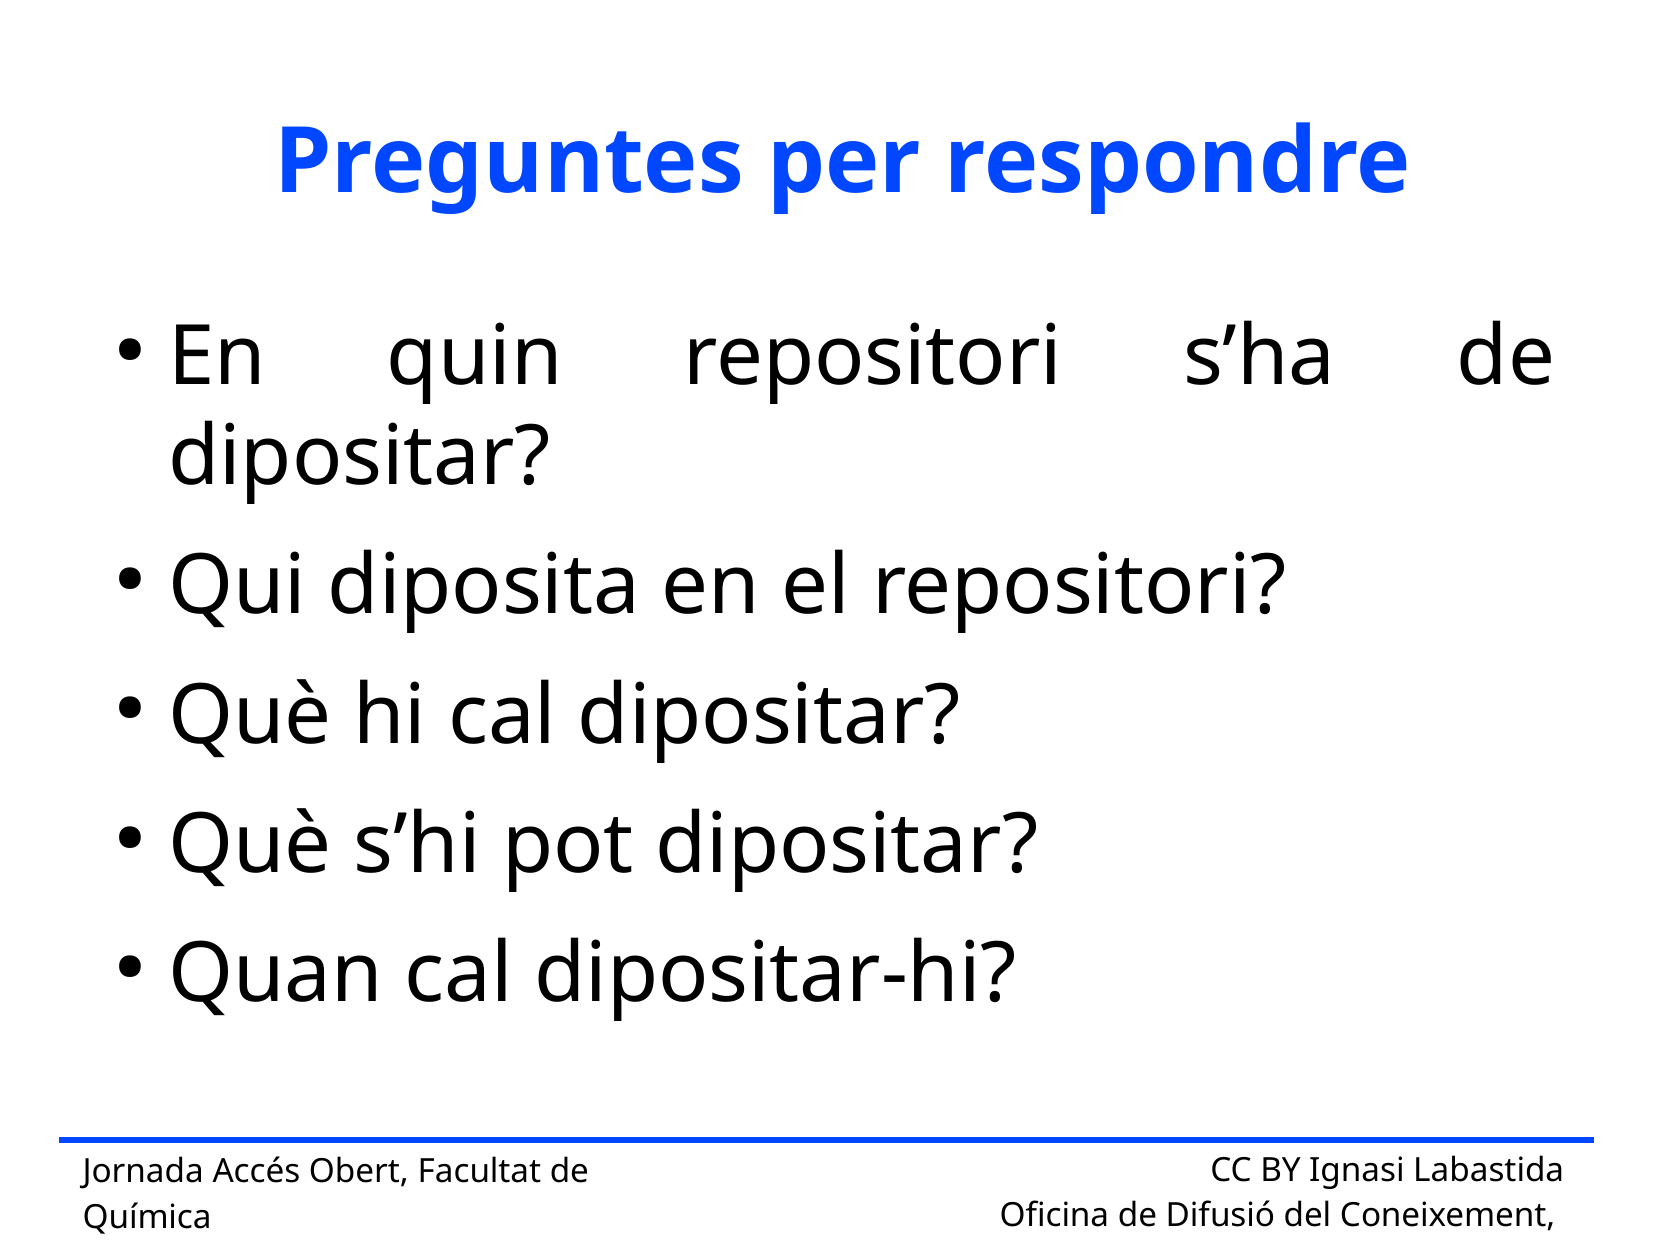

# Preguntes per respondre
En quin repositori s’ha de dipositar?
Qui diposita en el repositori?
Què hi cal dipositar?
Què s’hi pot dipositar?
Quan cal dipositar-hi?